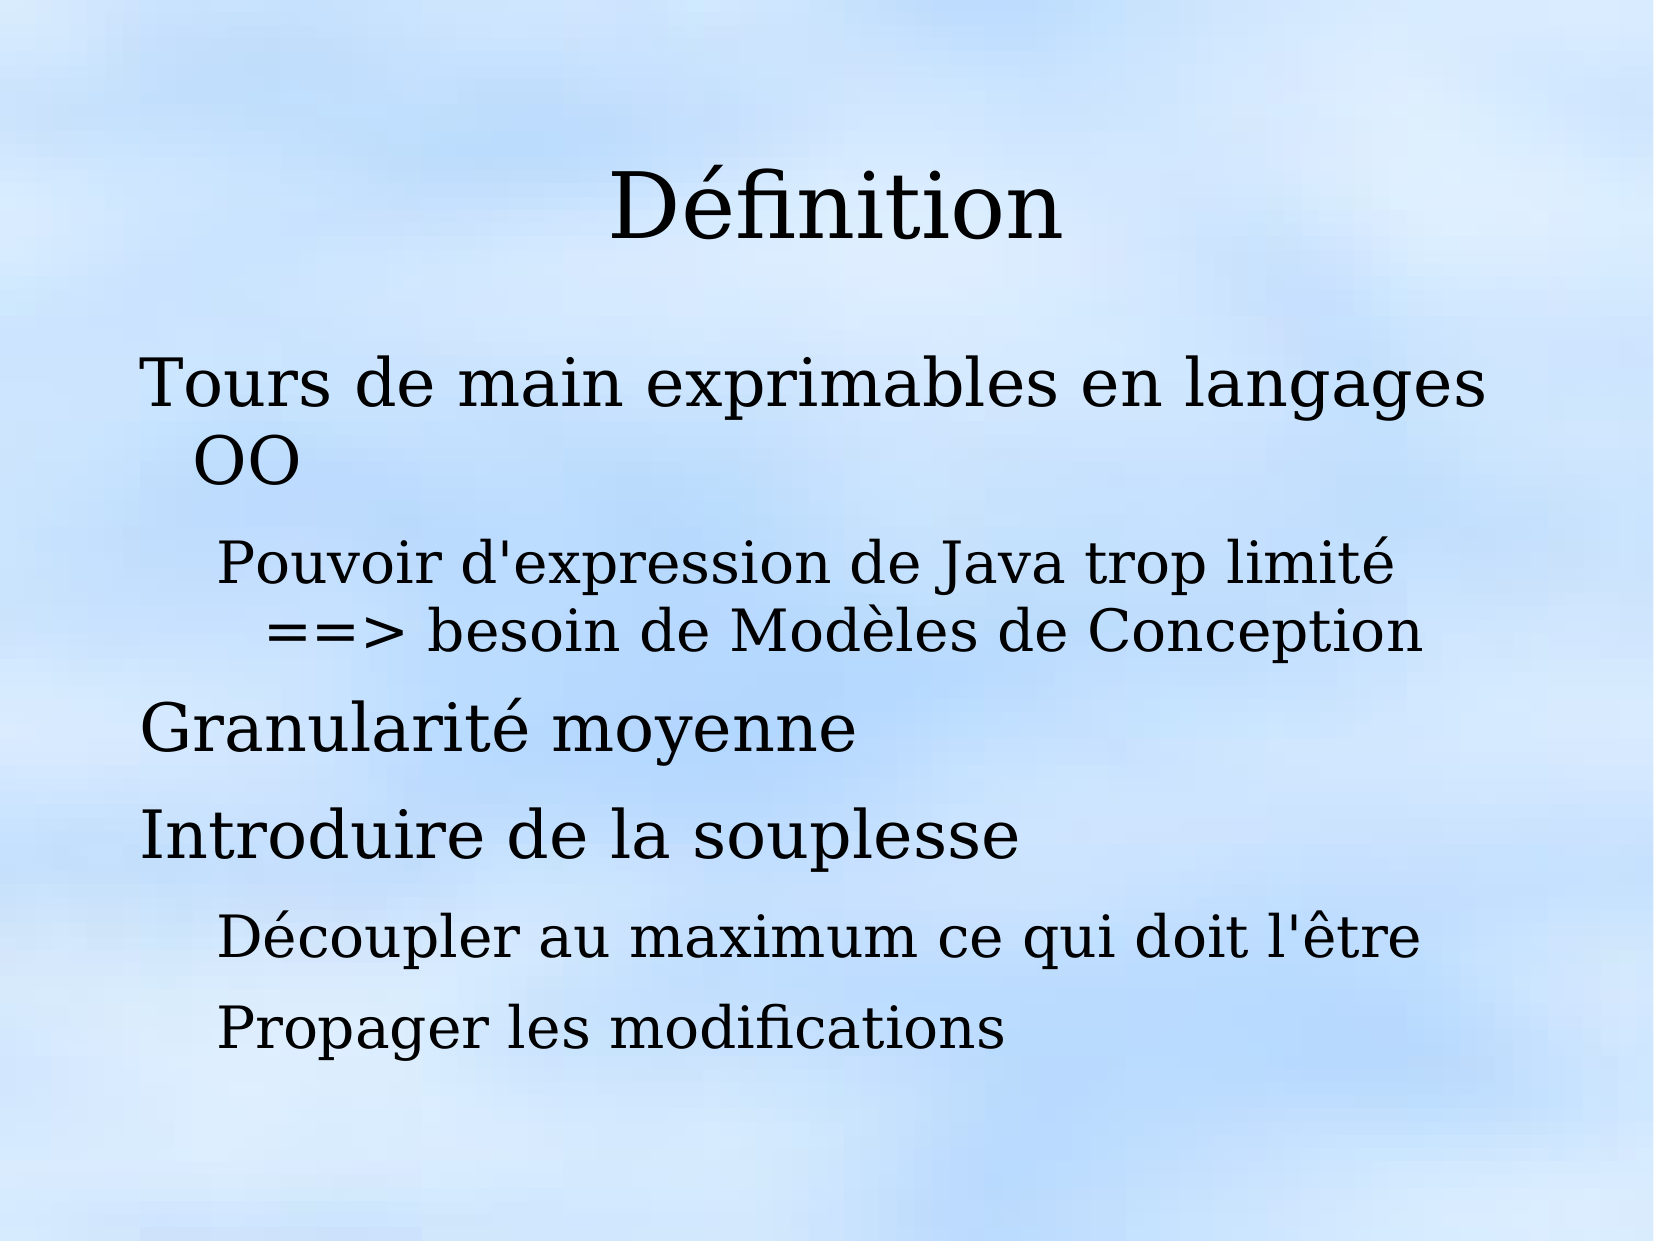

# Définition
Tours de main exprimables en langages OO
Pouvoir d'expression de Java trop limité ==> besoin de Modèles de Conception
Granularité moyenne
Introduire de la souplesse
Découpler au maximum ce qui doit l'être
Propager les modifications